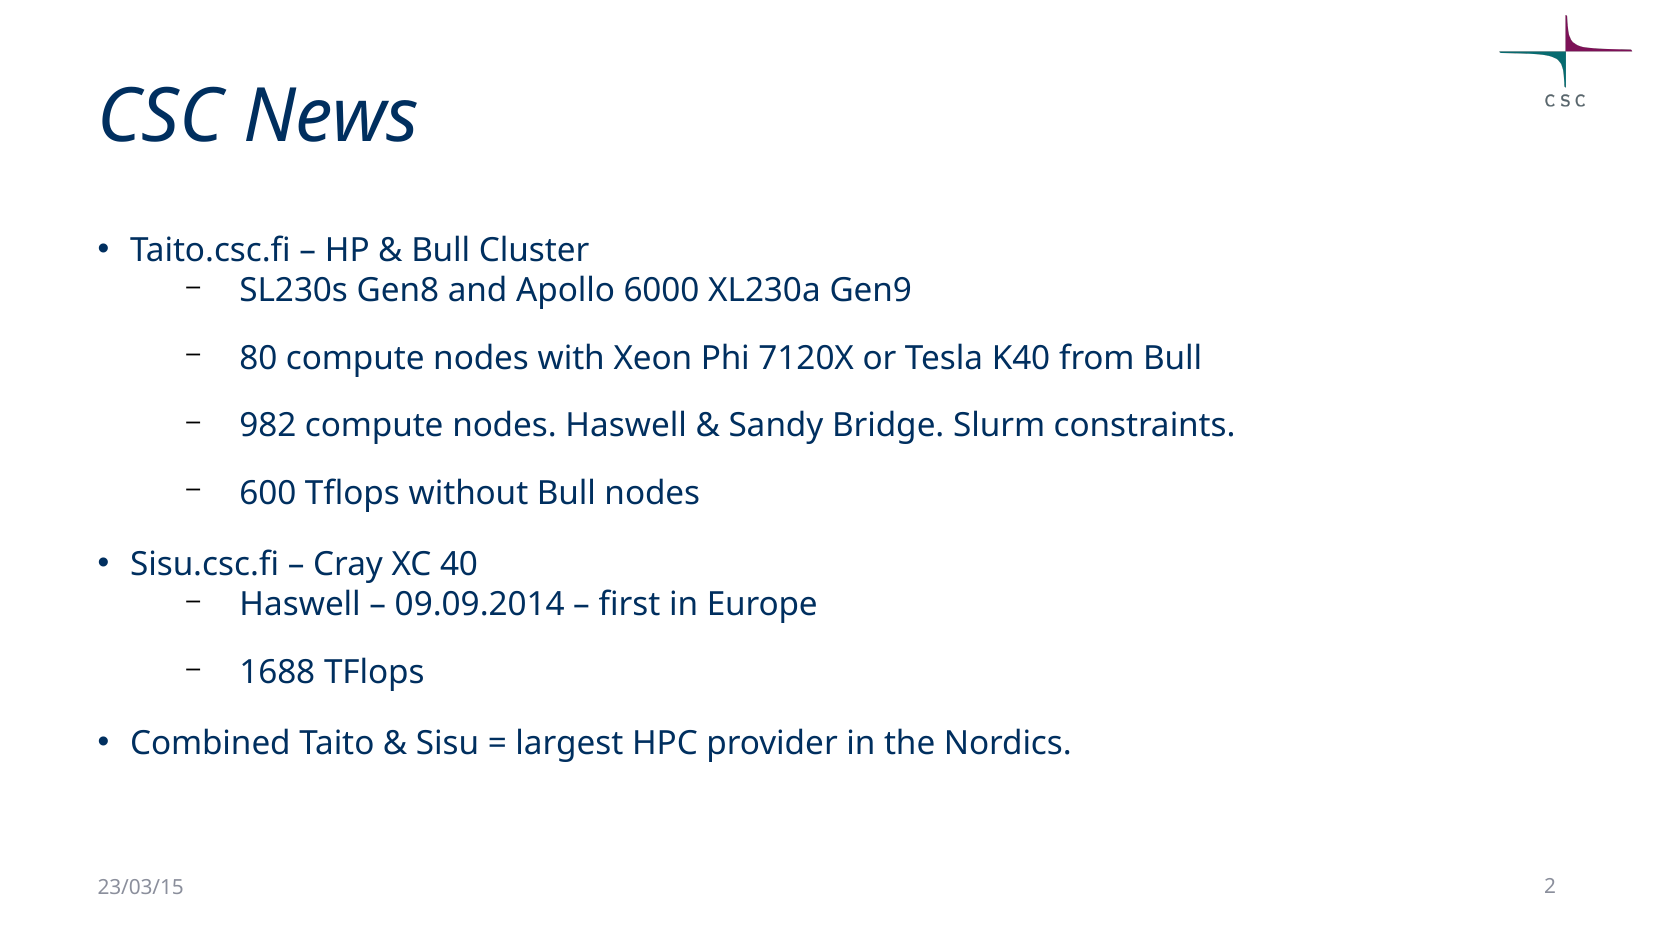

# CSC News
Taito.csc.fi – HP & Bull Cluster
SL230s Gen8 and Apollo 6000 XL230a Gen9
80 compute nodes with Xeon Phi 7120X or Tesla K40 from Bull
982 compute nodes. Haswell & Sandy Bridge. Slurm constraints.
600 Tflops without Bull nodes
Sisu.csc.fi – Cray XC 40
Haswell – 09.09.2014 – first in Europe
1688 TFlops
Combined Taito & Sisu = largest HPC provider in the Nordics.
23/03/15